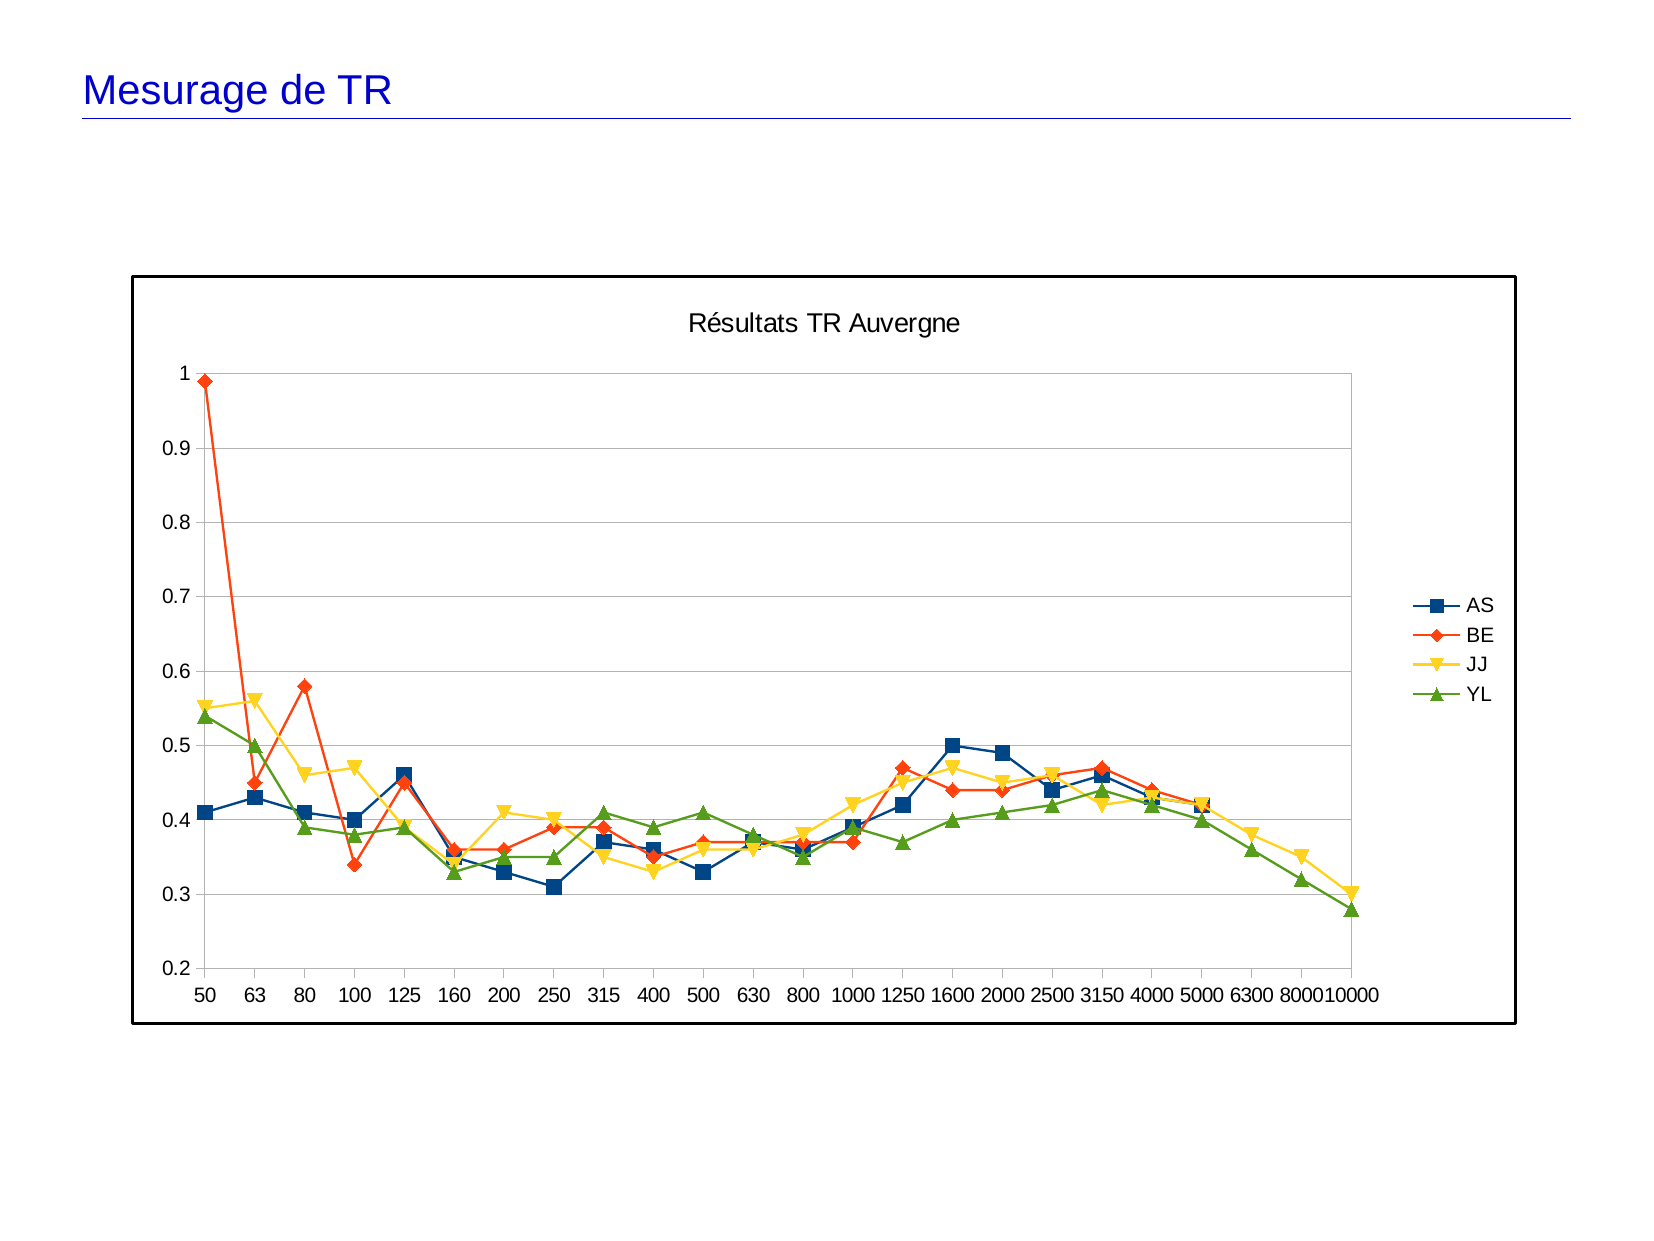

# Mesurage de TR
### Chart: Résultats TR Auvergne
| Category | AS | BE | JJ | YL |
|---|---|---|---|---|
| 50 | 0.41 | 0.99 | 0.55 | 0.54 |
| 63 | 0.43 | 0.45 | 0.56 | 0.5 |
| 80 | 0.41 | 0.58 | 0.46 | 0.39 |
| 100 | 0.4 | 0.34 | 0.47 | 0.38 |
| 125 | 0.46 | 0.45 | 0.39 | 0.39 |
| 160 | 0.35 | 0.36 | 0.34 | 0.33 |
| 200 | 0.33 | 0.36 | 0.41 | 0.35 |
| 250 | 0.31 | 0.39 | 0.4 | 0.35 |
| 315 | 0.37 | 0.39 | 0.35 | 0.41 |
| 400 | 0.36 | 0.35 | 0.33 | 0.39 |
| 500 | 0.33 | 0.37 | 0.36 | 0.41 |
| 630 | 0.37 | 0.37 | 0.36 | 0.38 |
| 800 | 0.36 | 0.37 | 0.38 | 0.35 |
| 1000 | 0.39 | 0.37 | 0.42 | 0.39 |
| 1250 | 0.42 | 0.47 | 0.45 | 0.37 |
| 1600 | 0.5 | 0.44 | 0.47 | 0.4 |
| 2000 | 0.49 | 0.44 | 0.45 | 0.41 |
| 2500 | 0.44 | 0.46 | 0.46 | 0.42 |
| 3150 | 0.46 | 0.47 | 0.42 | 0.44 |
| 4000 | 0.43 | 0.44 | 0.43 | 0.42 |
| 5000 | 0.42 | 0.42 | 0.42 | 0.4 |
| 6300 | None | None | 0.38 | 0.36 |
| 8000 | None | None | 0.35 | 0.32 |
| 10000 | None | None | 0.3 | 0.28 |